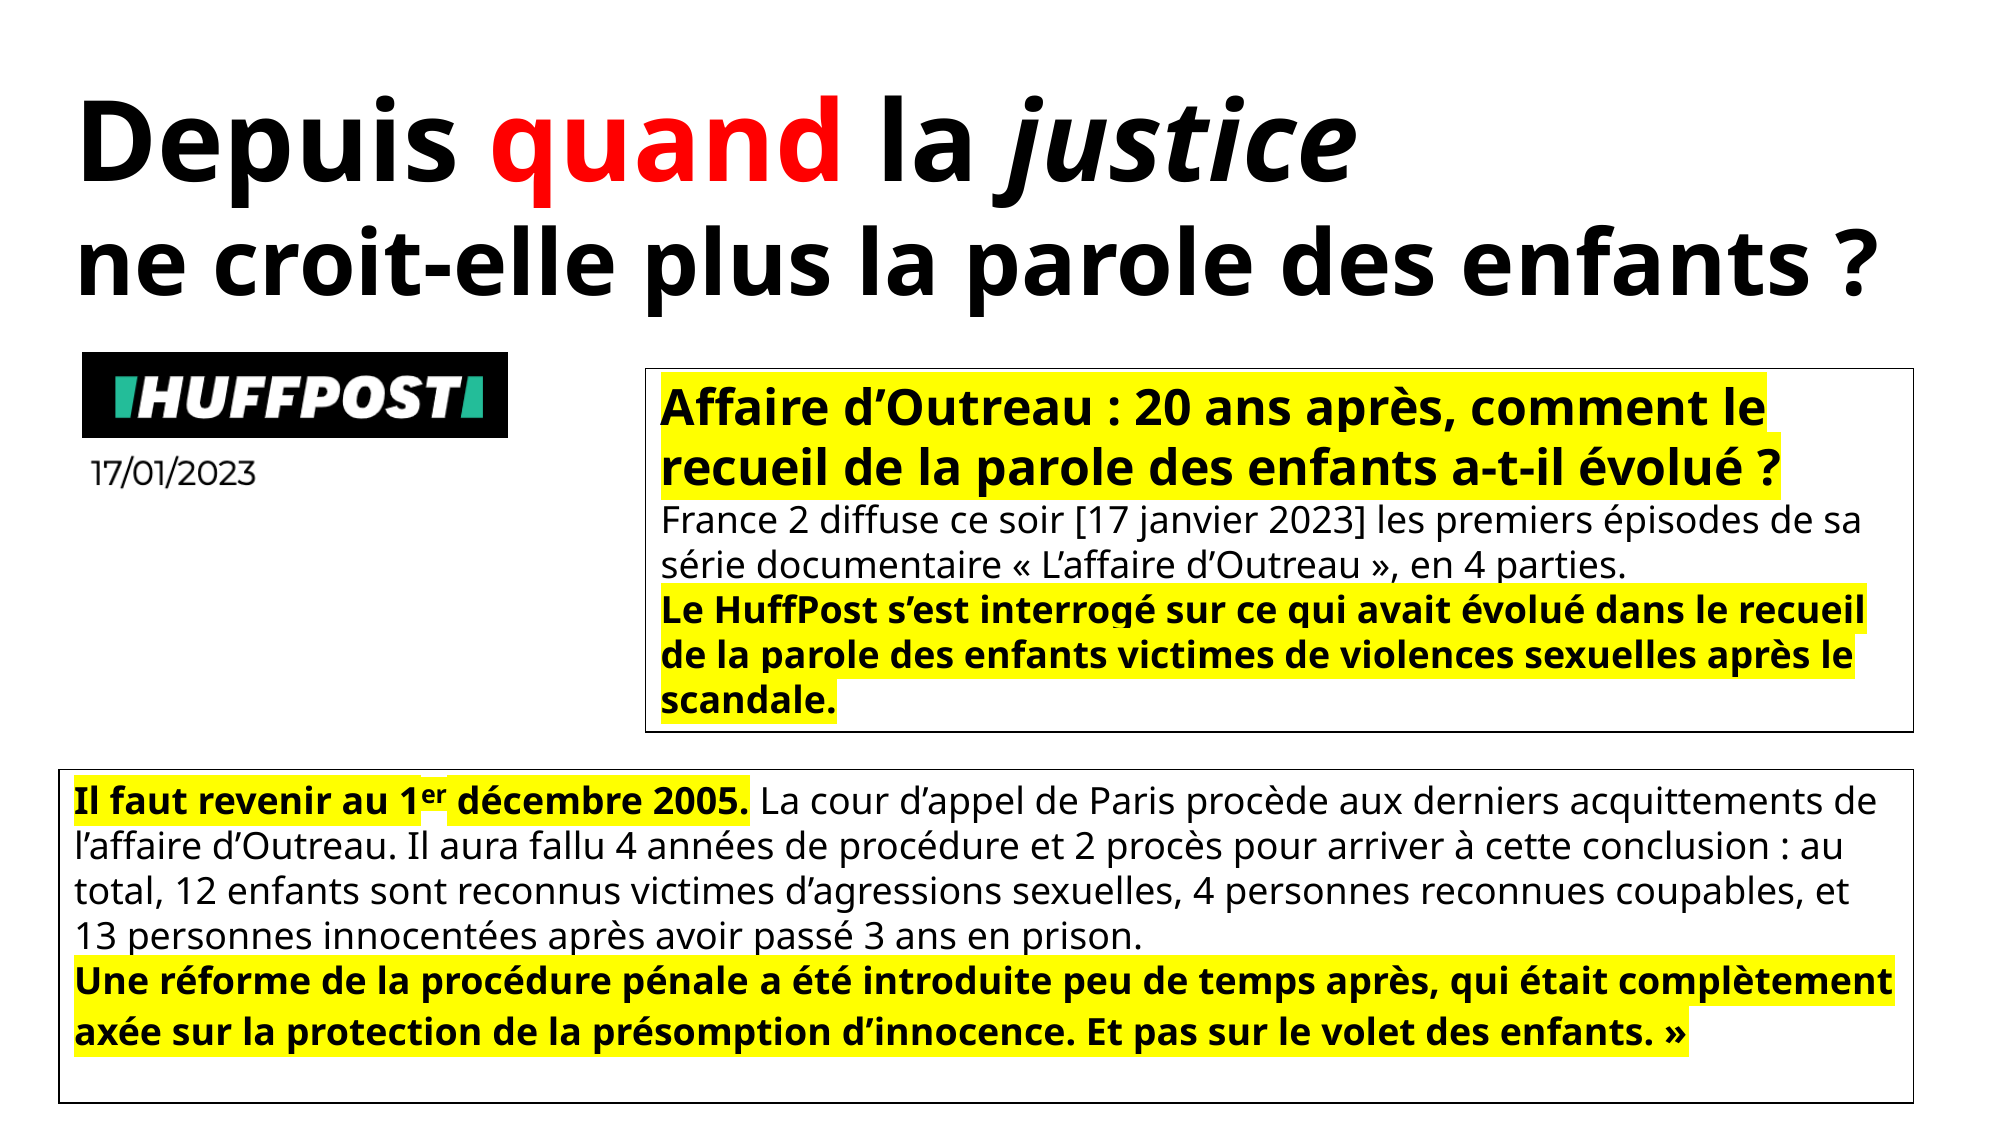

Depuis quand la justice
ne croit-elle plus la parole des enfants ?
Affaire d’Outreau : 20 ans après, comment le recueil de la parole des enfants a-t-il évolué ?
France 2 diffuse ce soir [17 janvier 2023] les premiers épisodes de sa série documentaire « L’affaire d’Outreau », en 4 parties.
Le HuffPost s’est interrogé sur ce qui avait évolué dans le recueil de la parole des enfants victimes de violences sexuelles après le scandale.
Il faut revenir au 1er décembre 2005. La cour d’appel de Paris procède aux derniers acquittements de l’affaire d’Outreau. Il aura fallu 4 années de procédure et 2 procès pour arriver à cette conclusion : au total, 12 enfants sont reconnus victimes d’agressions sexuelles, 4 personnes reconnues coupables, et 13 personnes innocentées après avoir passé 3 ans en prison.
Une réforme de la procédure pénale a été introduite peu de temps après, qui était complètement axée sur la protection de la présomption d’innocence. Et pas sur le volet des enfants. »